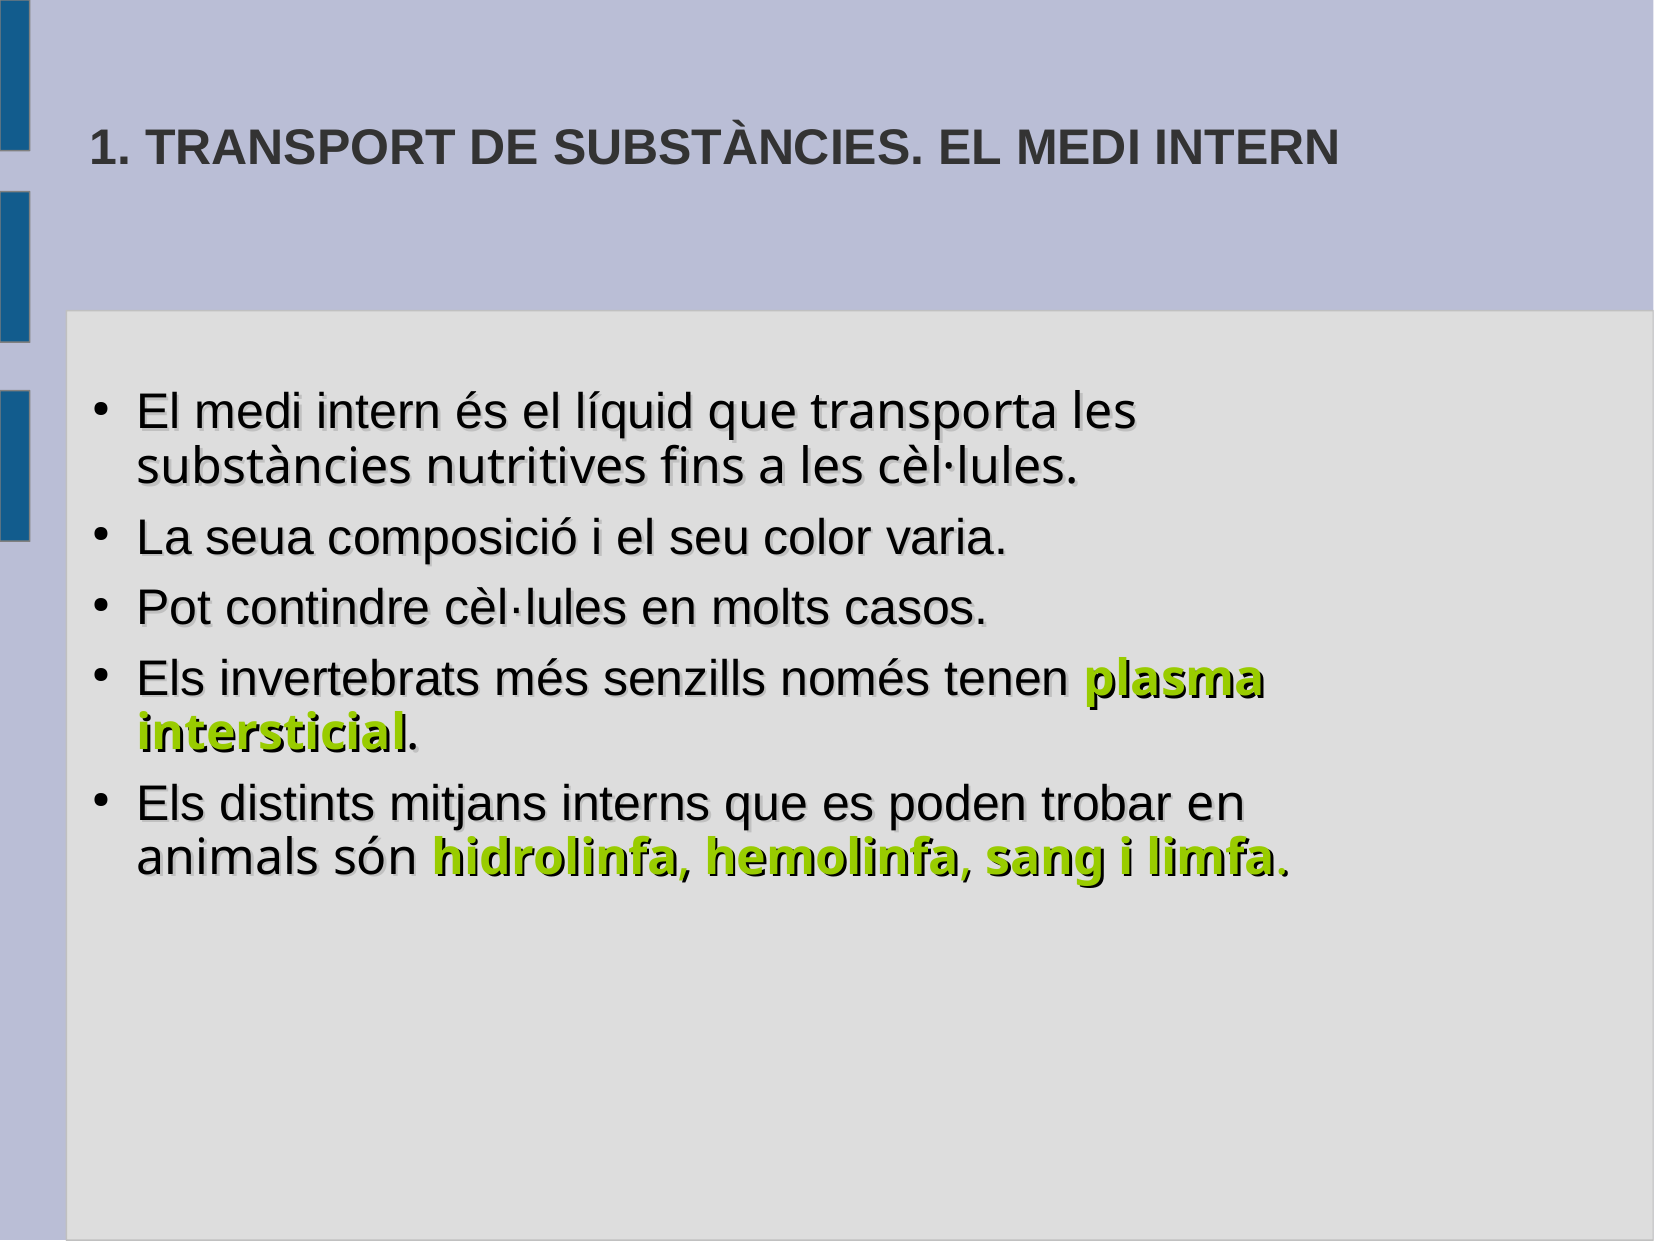

1. TRANSPORT DE SUBSTÀNCIES. EL MEDI INTERN
El medi intern és el líquid que transporta les substàncies nutritives fins a les cèl·lules.
La seua composició i el seu color varia.
Pot contindre cèl·lules en molts casos.
Els invertebrats més senzills només tenen plasma intersticial.
Els distints mitjans interns que es poden trobar en animals són hidrolinfa, hemolinfa, sang i limfa.